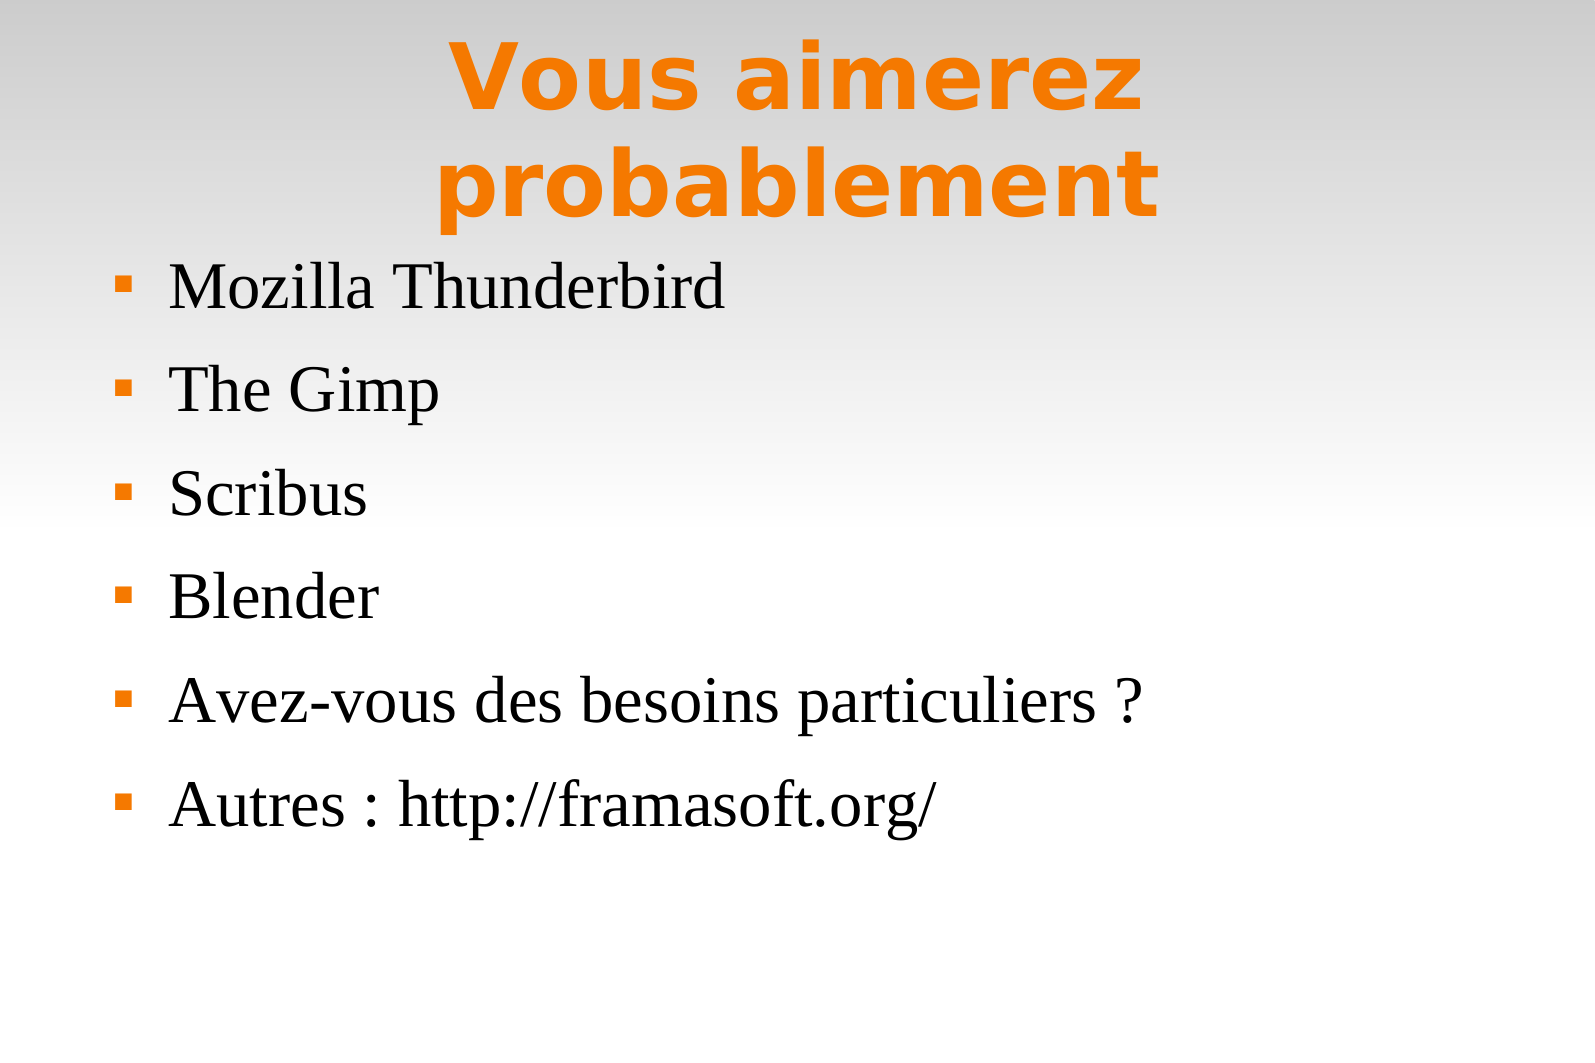

# Vous aimerez probablement
Mozilla Thunderbird
The Gimp
Scribus
Blender
Avez-vous des besoins particuliers ?
Autres : http://framasoft.org/